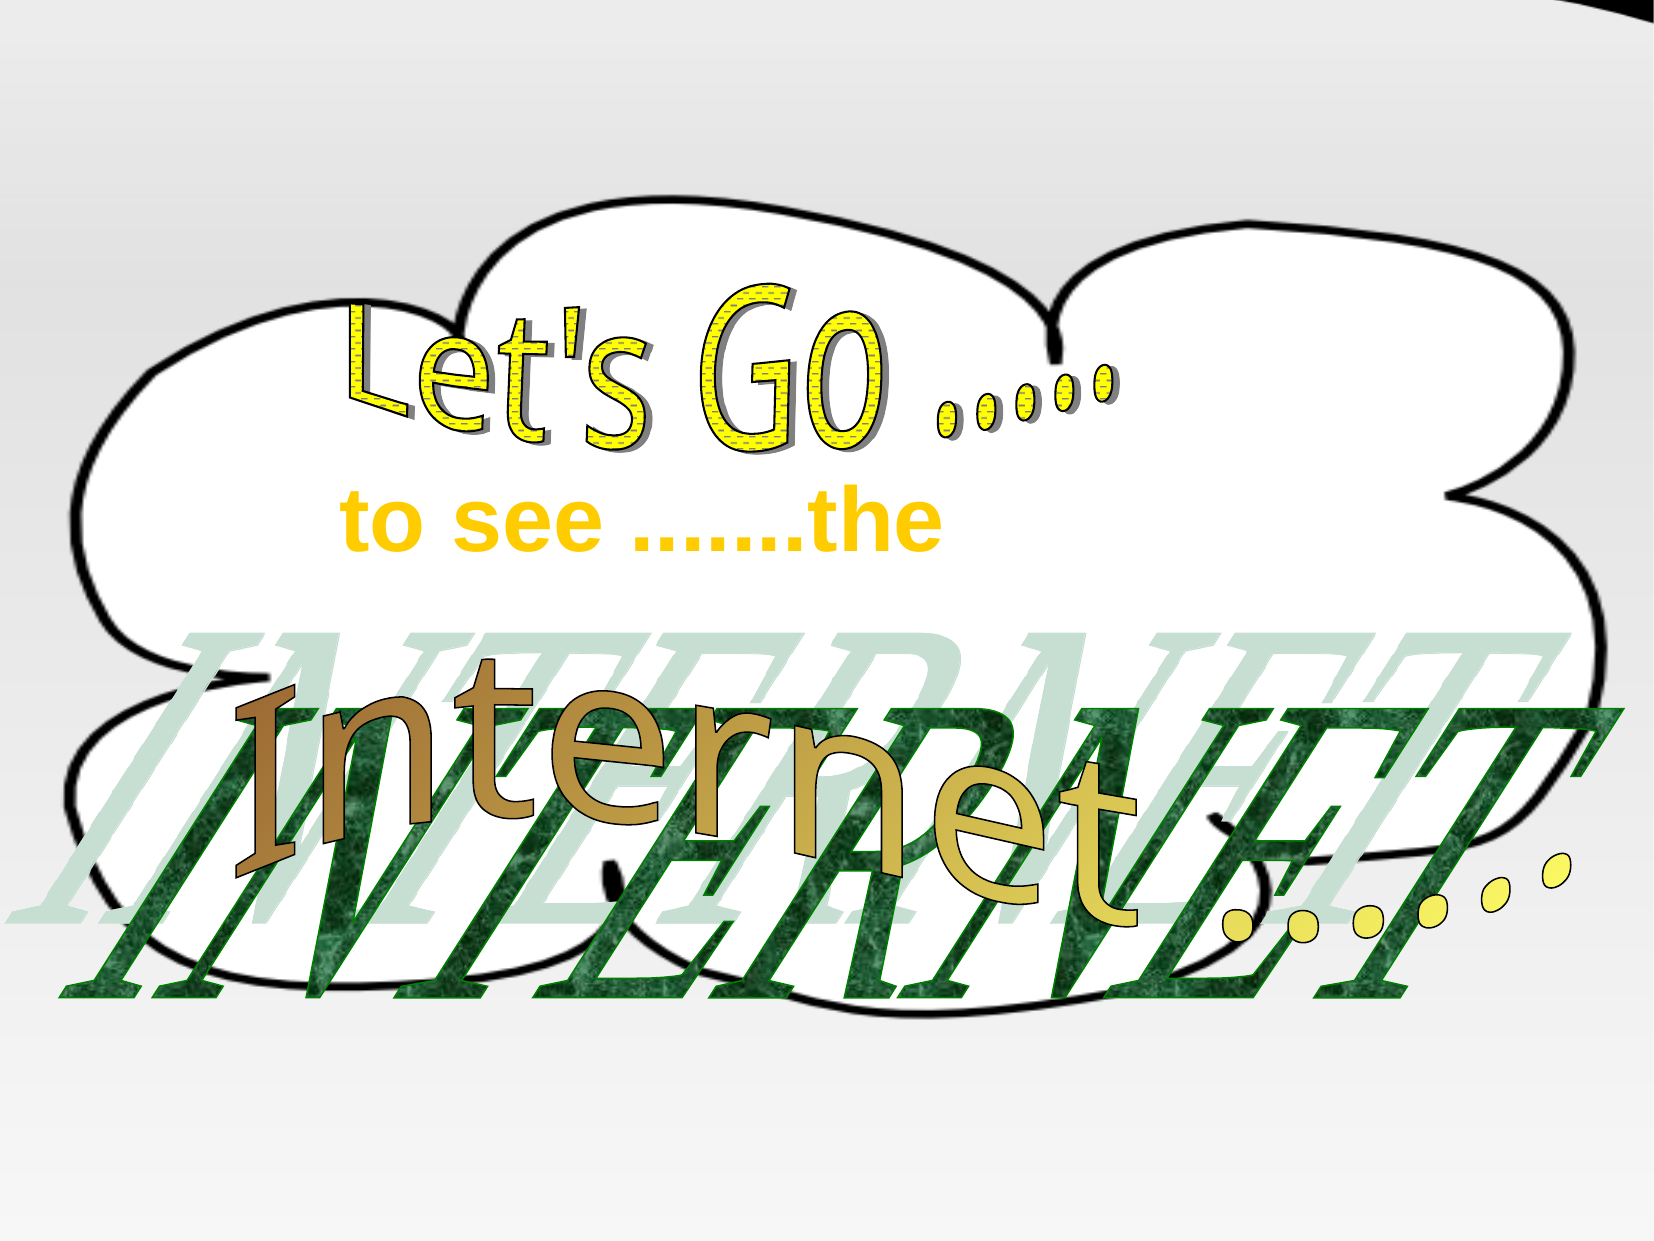

Let's Go .....
# to see .......the
Internet ......
INTERNET